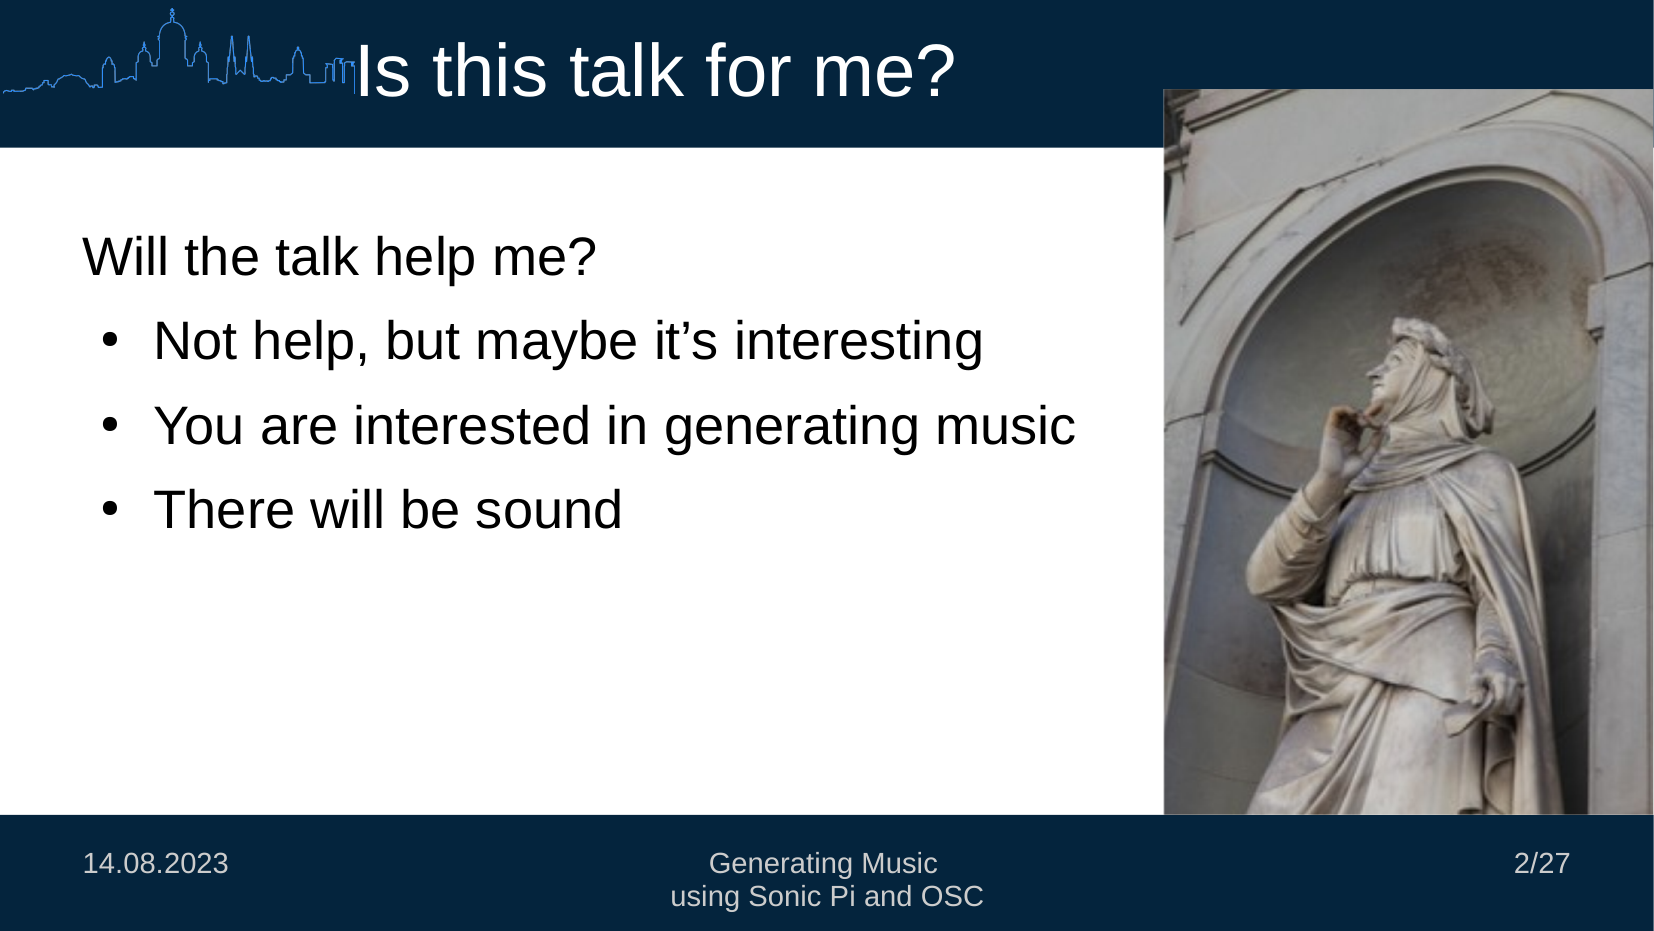

# Is this talk for me?
Will the talk help me?
Not help, but maybe it’s interesting
You are interested in generating music
There will be sound
08. März 2019
2